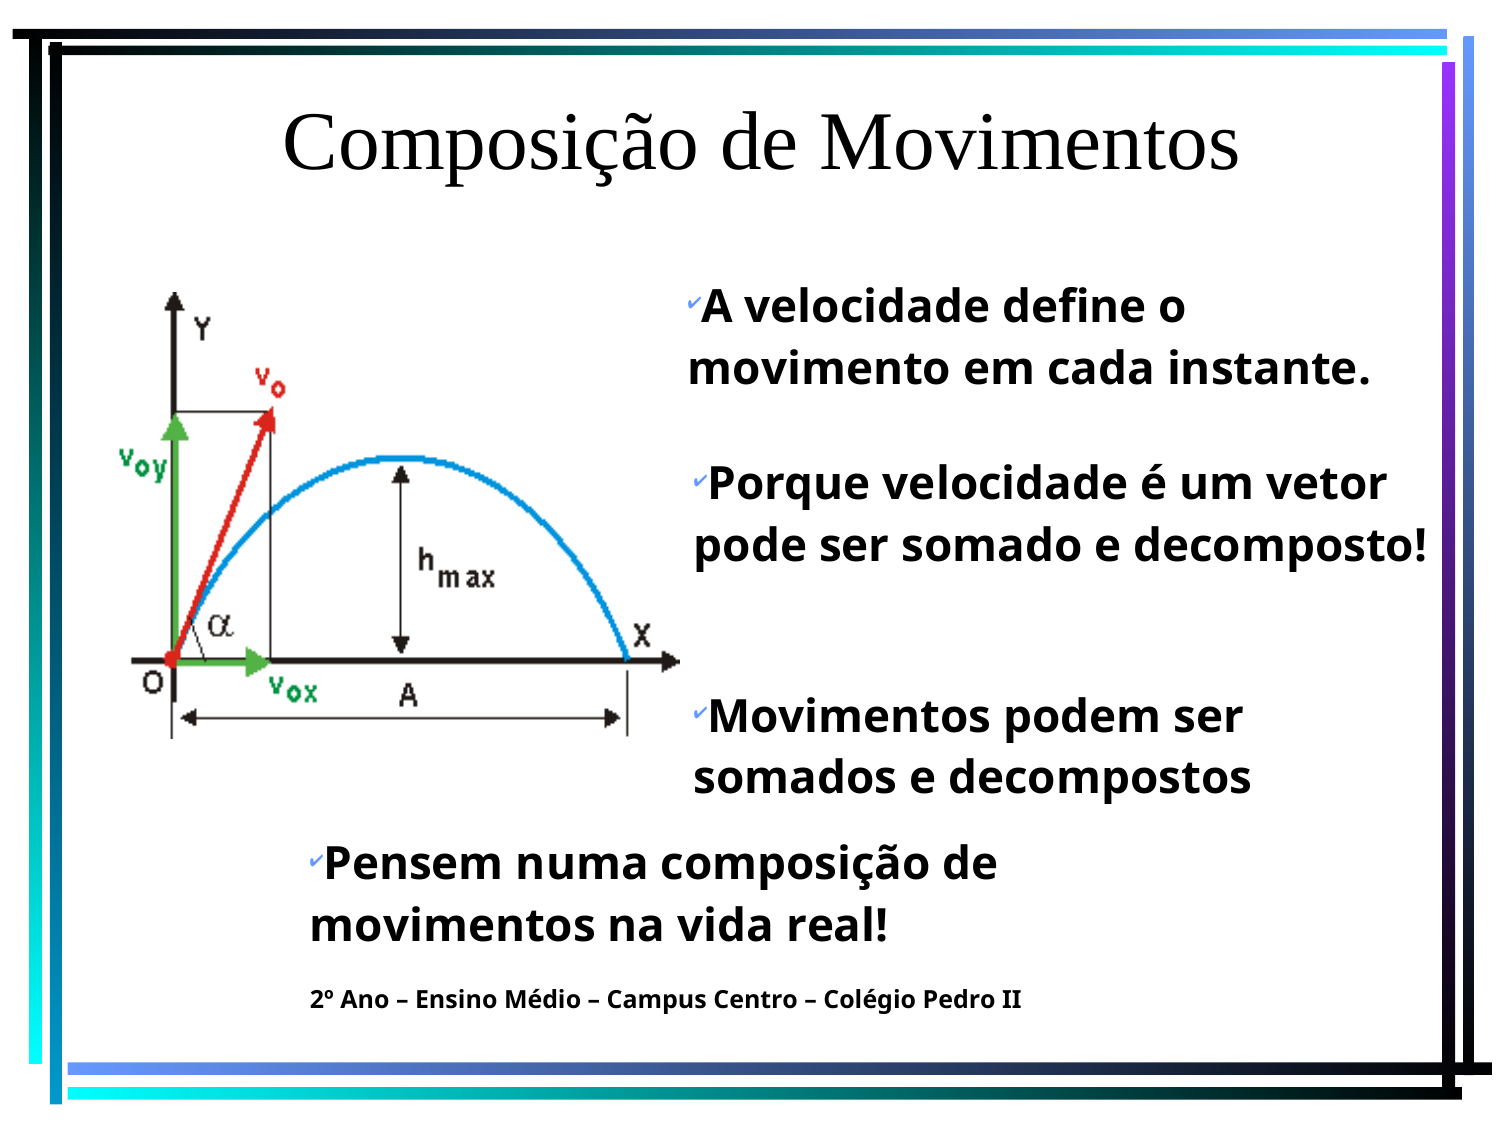

# Composição de Movimentos
A velocidade define o movimento em cada instante.
Porque velocidade é um vetor pode ser somado e decomposto!
Movimentos podem ser somados e decompostos
Pensem numa composição de movimentos na vida real!
2º Ano – Ensino Médio – Campus Centro – Colégio Pedro II